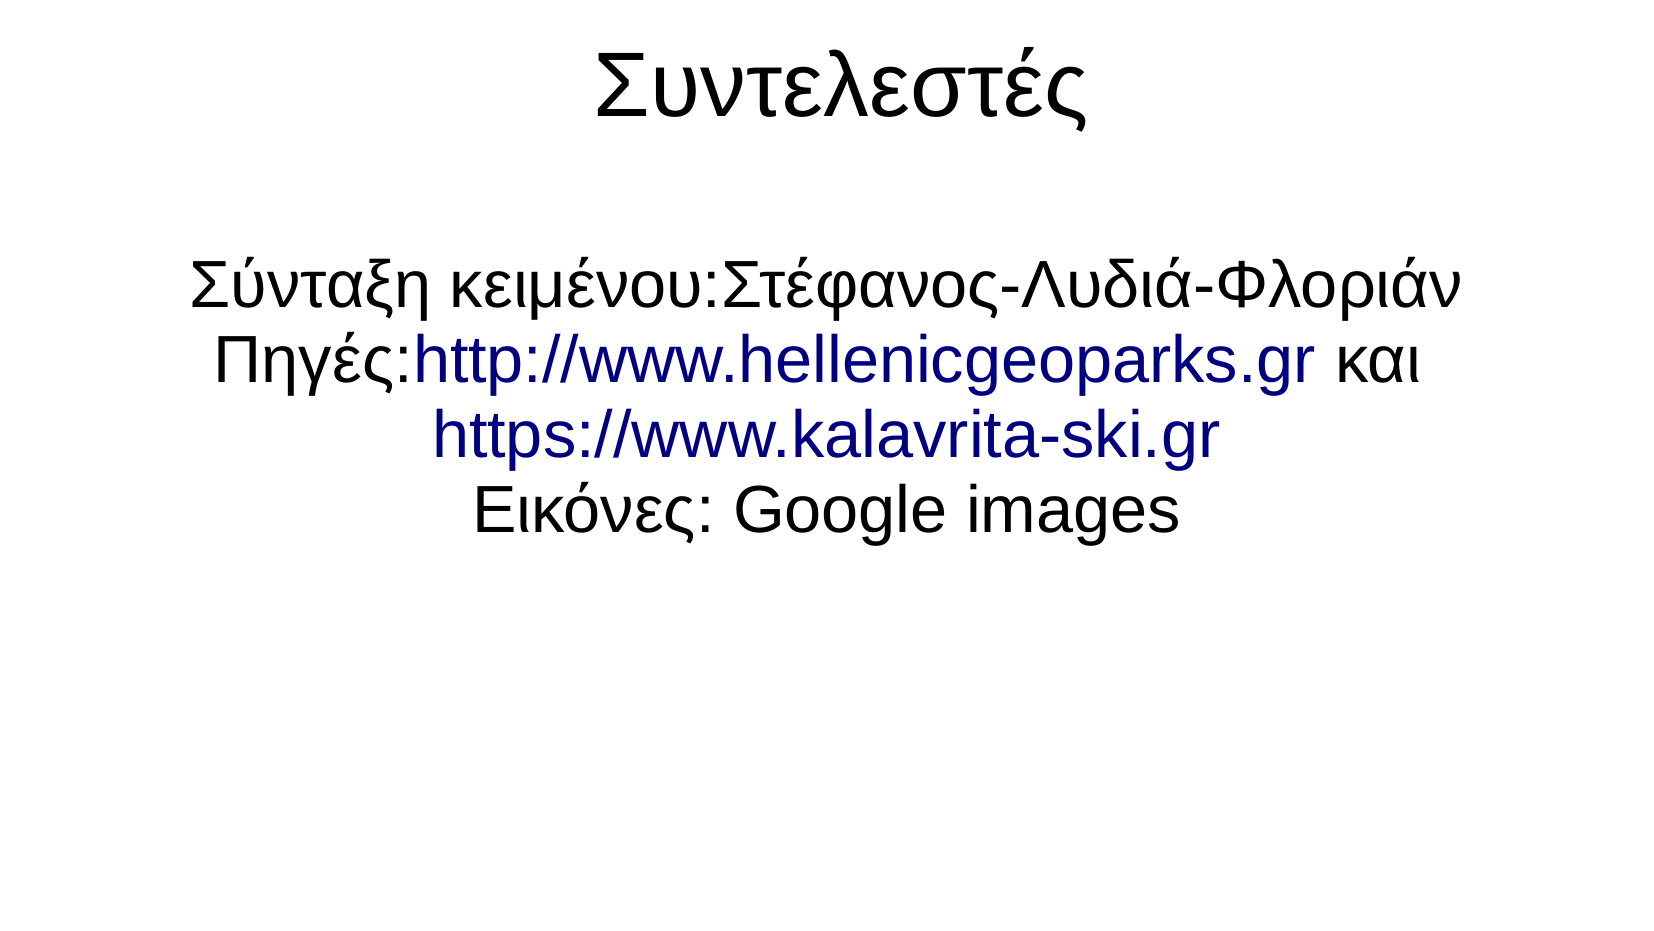

# Συντελεστές
Σύνταξη κειμένου:Στέφανος-Λυδιά-Φλοριάν
Πηγές:http://www.hellenicgeoparks.gr και https://www.kalavrita-ski.gr
Εικόνες: Google images